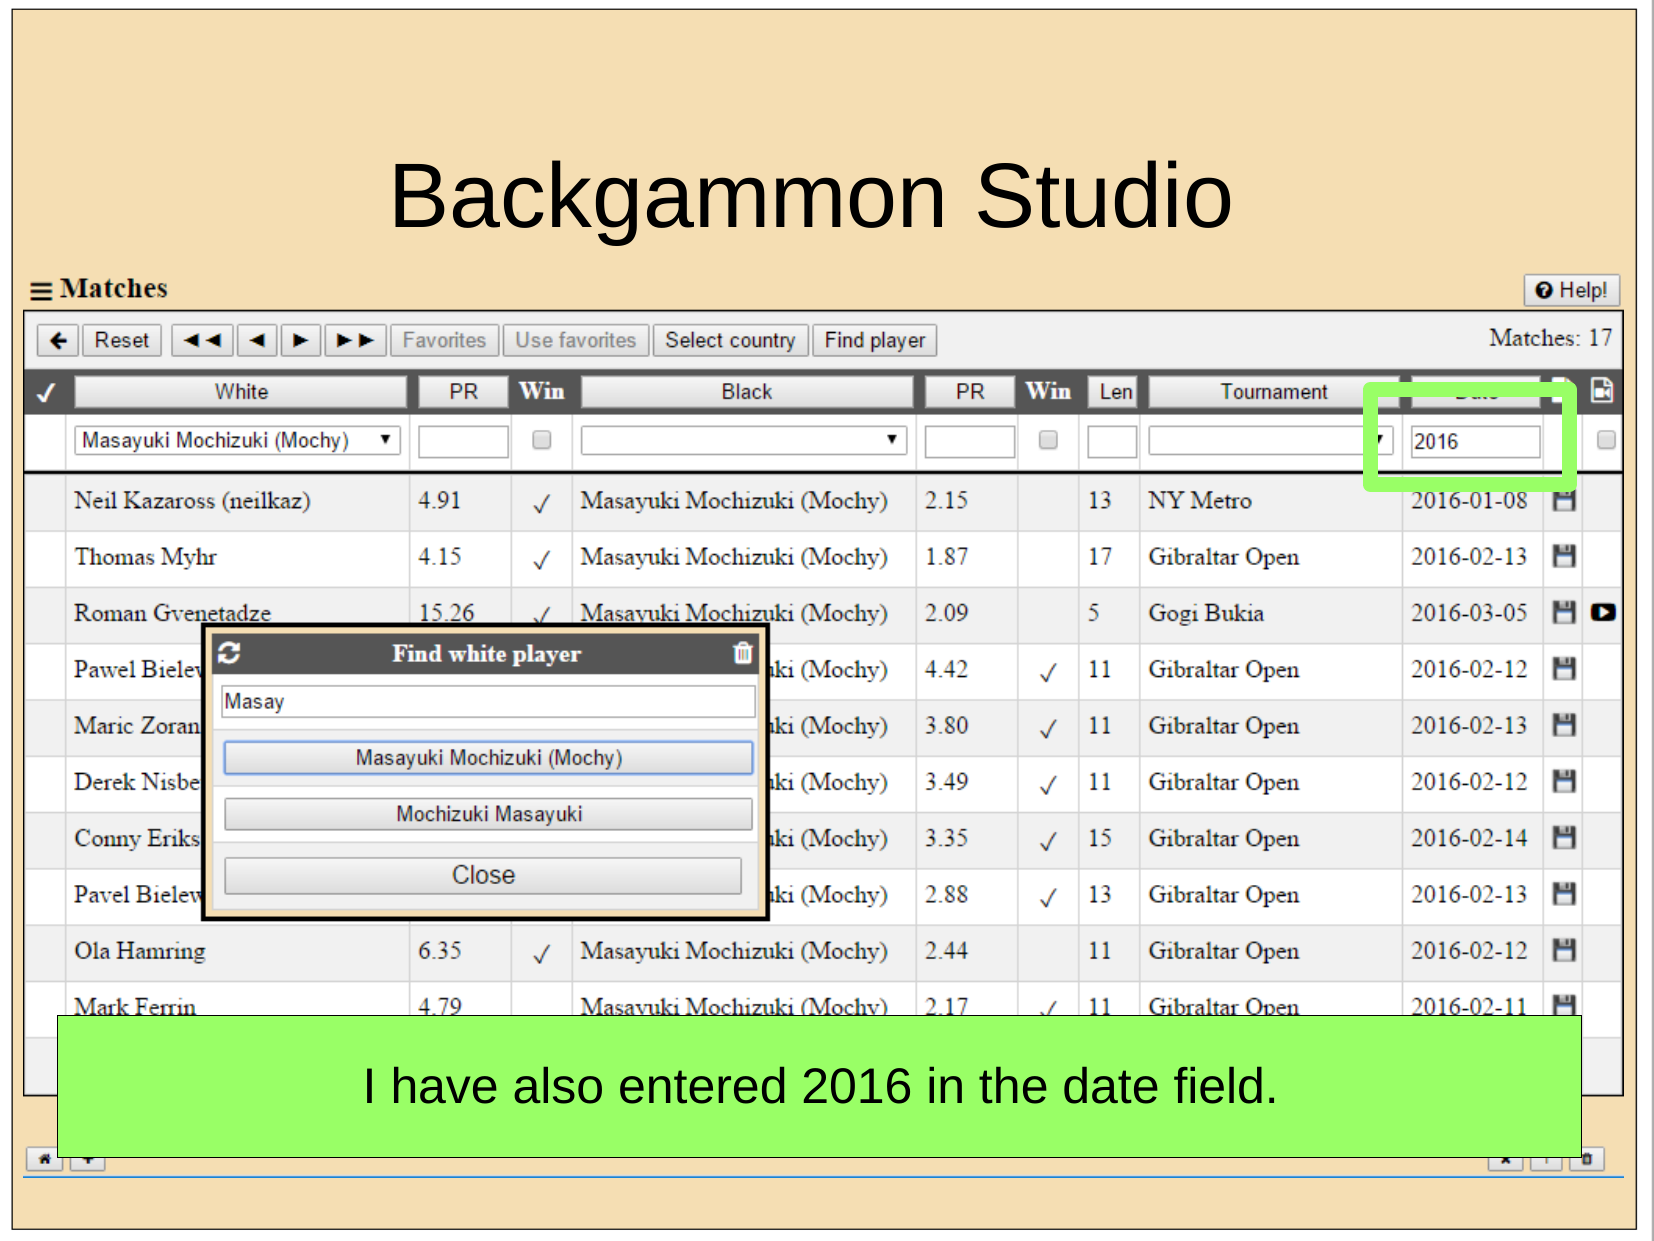

# Backgammon Studio
I have also entered 2016 in the date field.